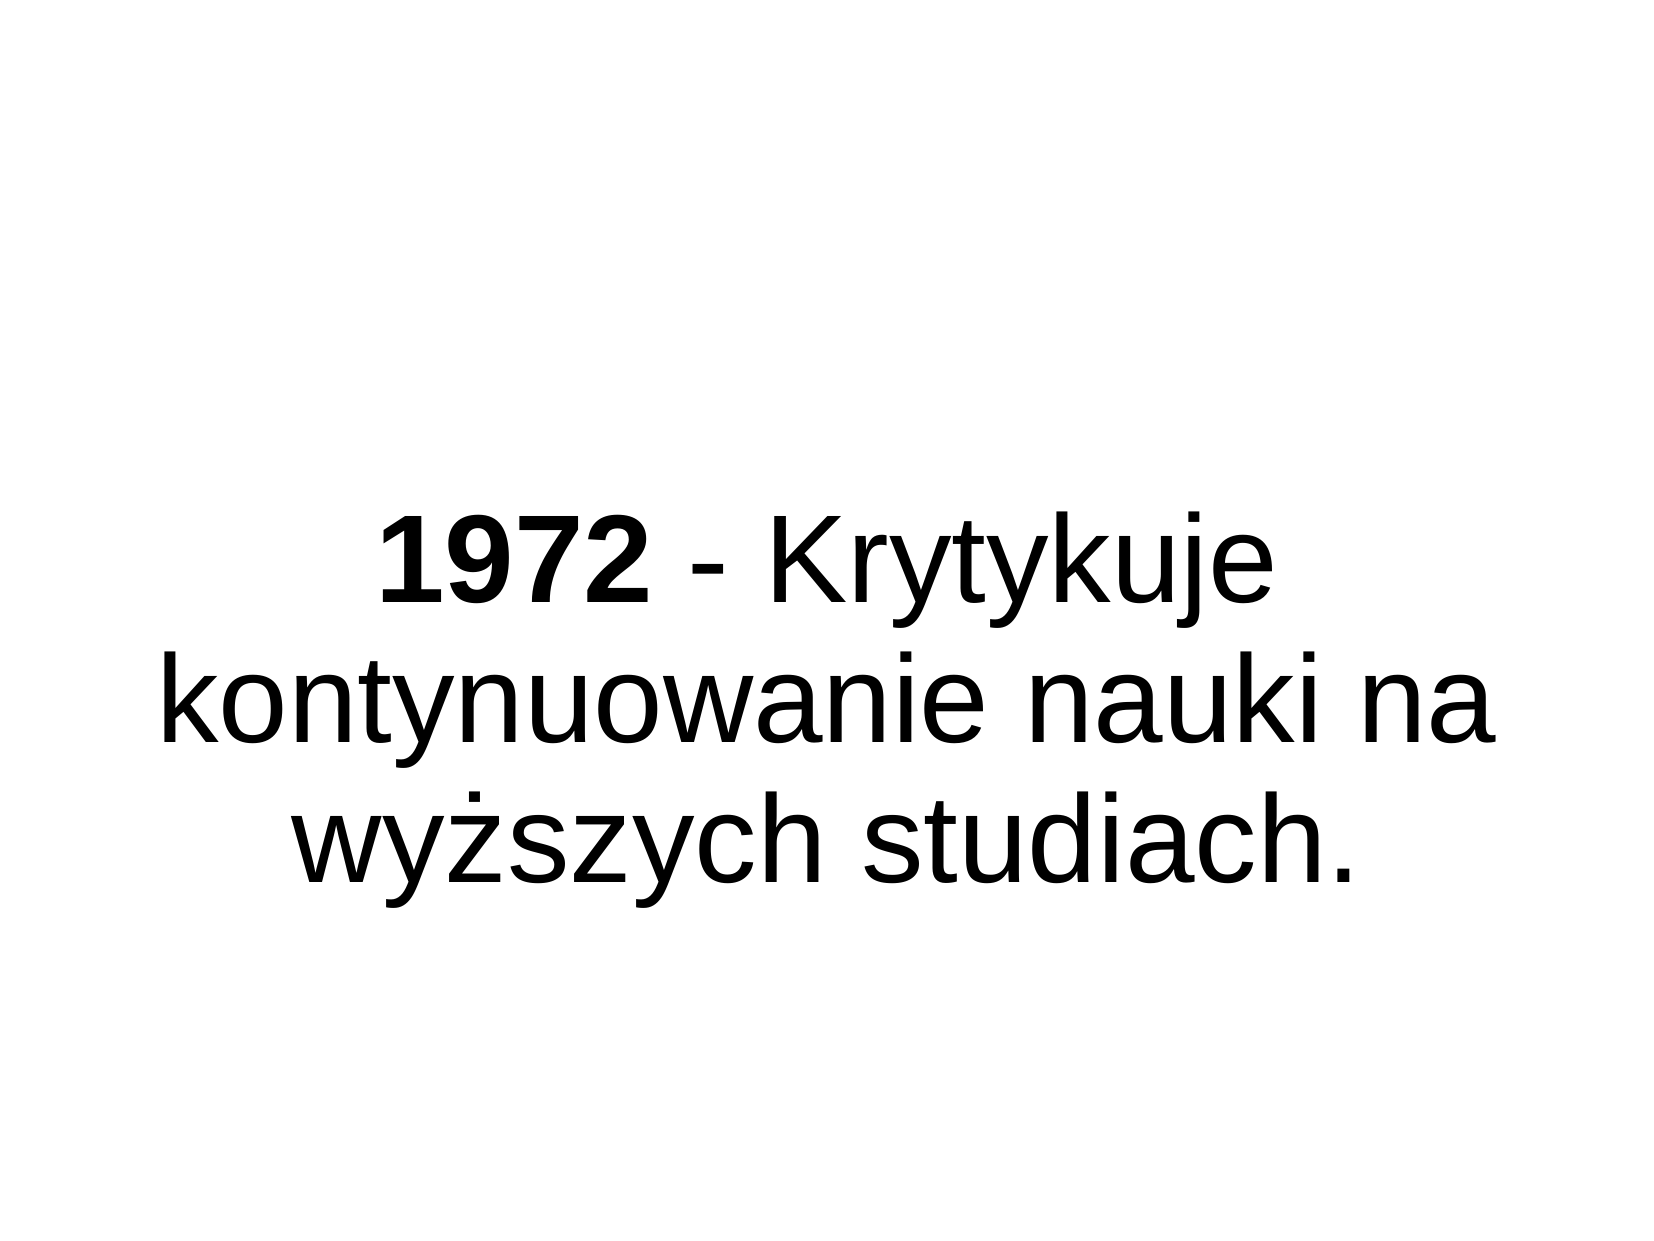

#
1972 - Krytykuje kontynuowanie nauki na wyższych studiach.